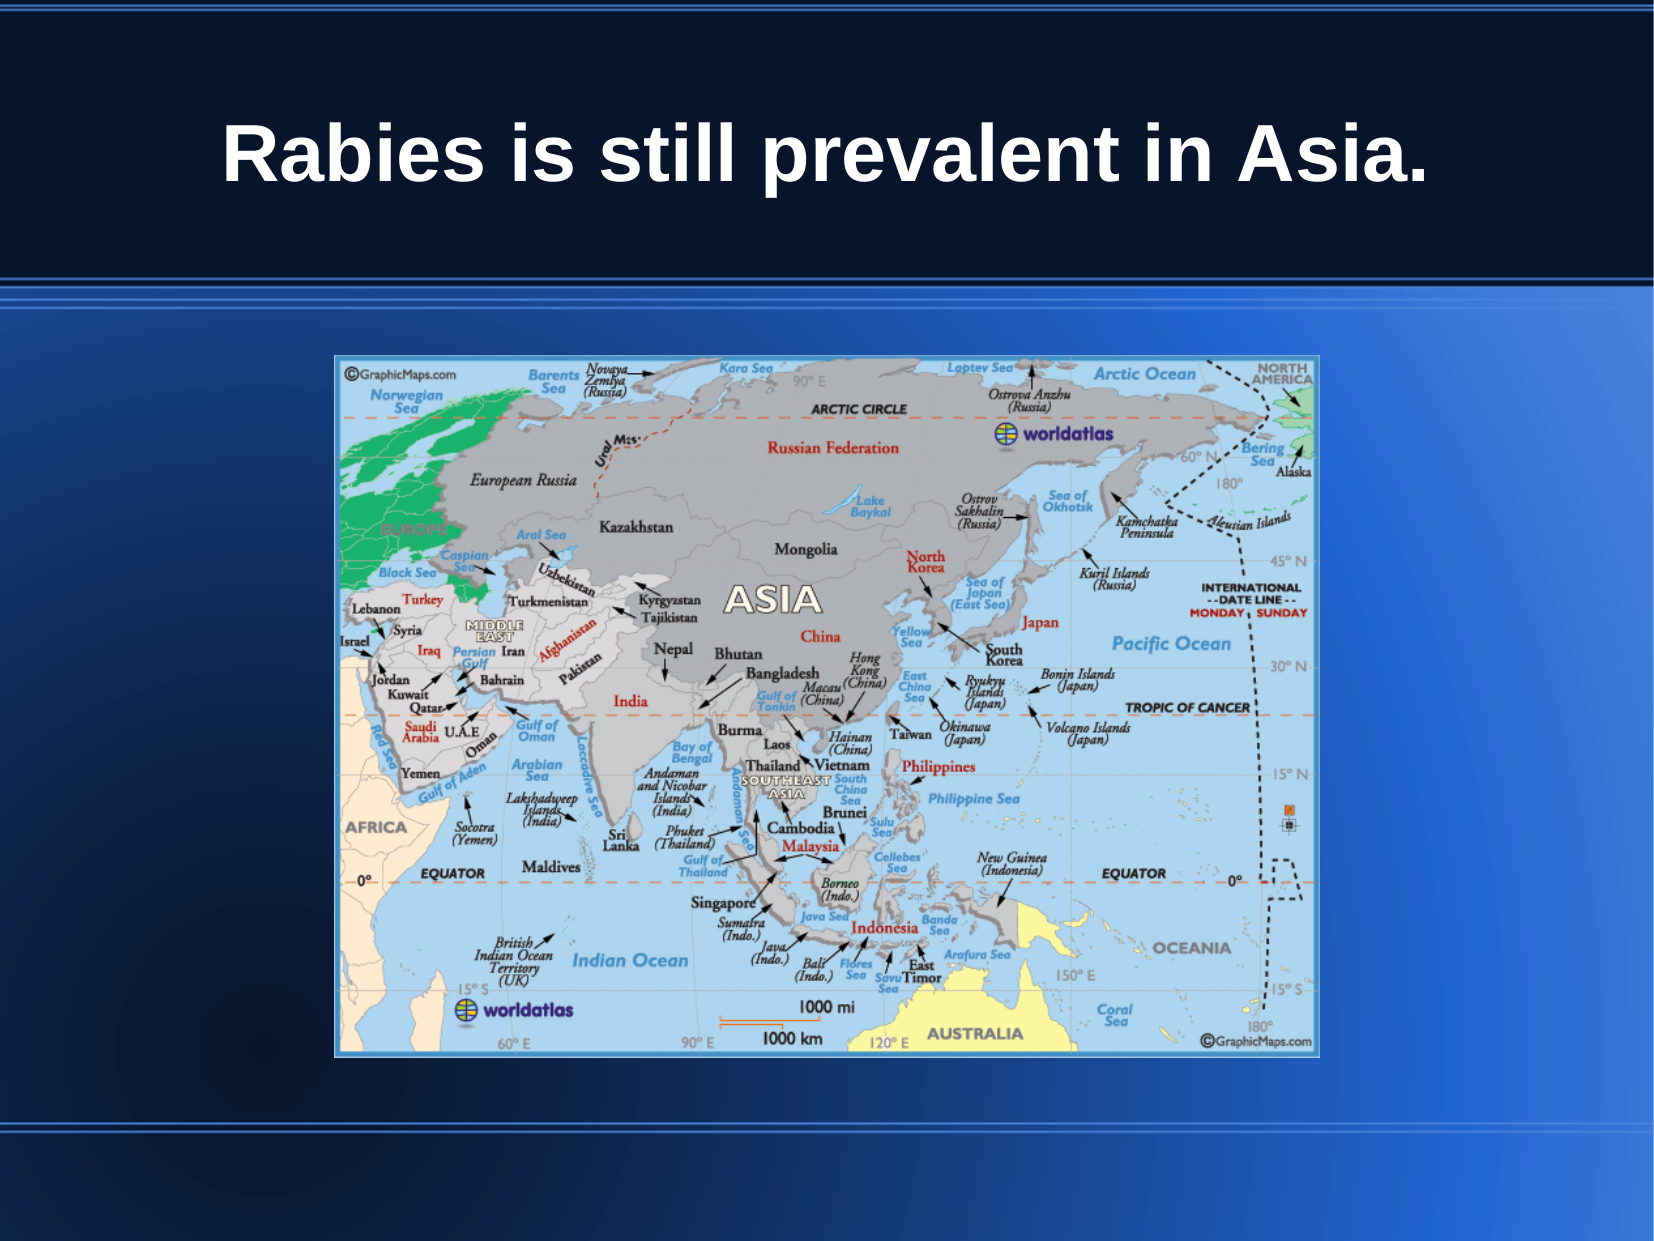

# Rabies is still prevalent in Asia.